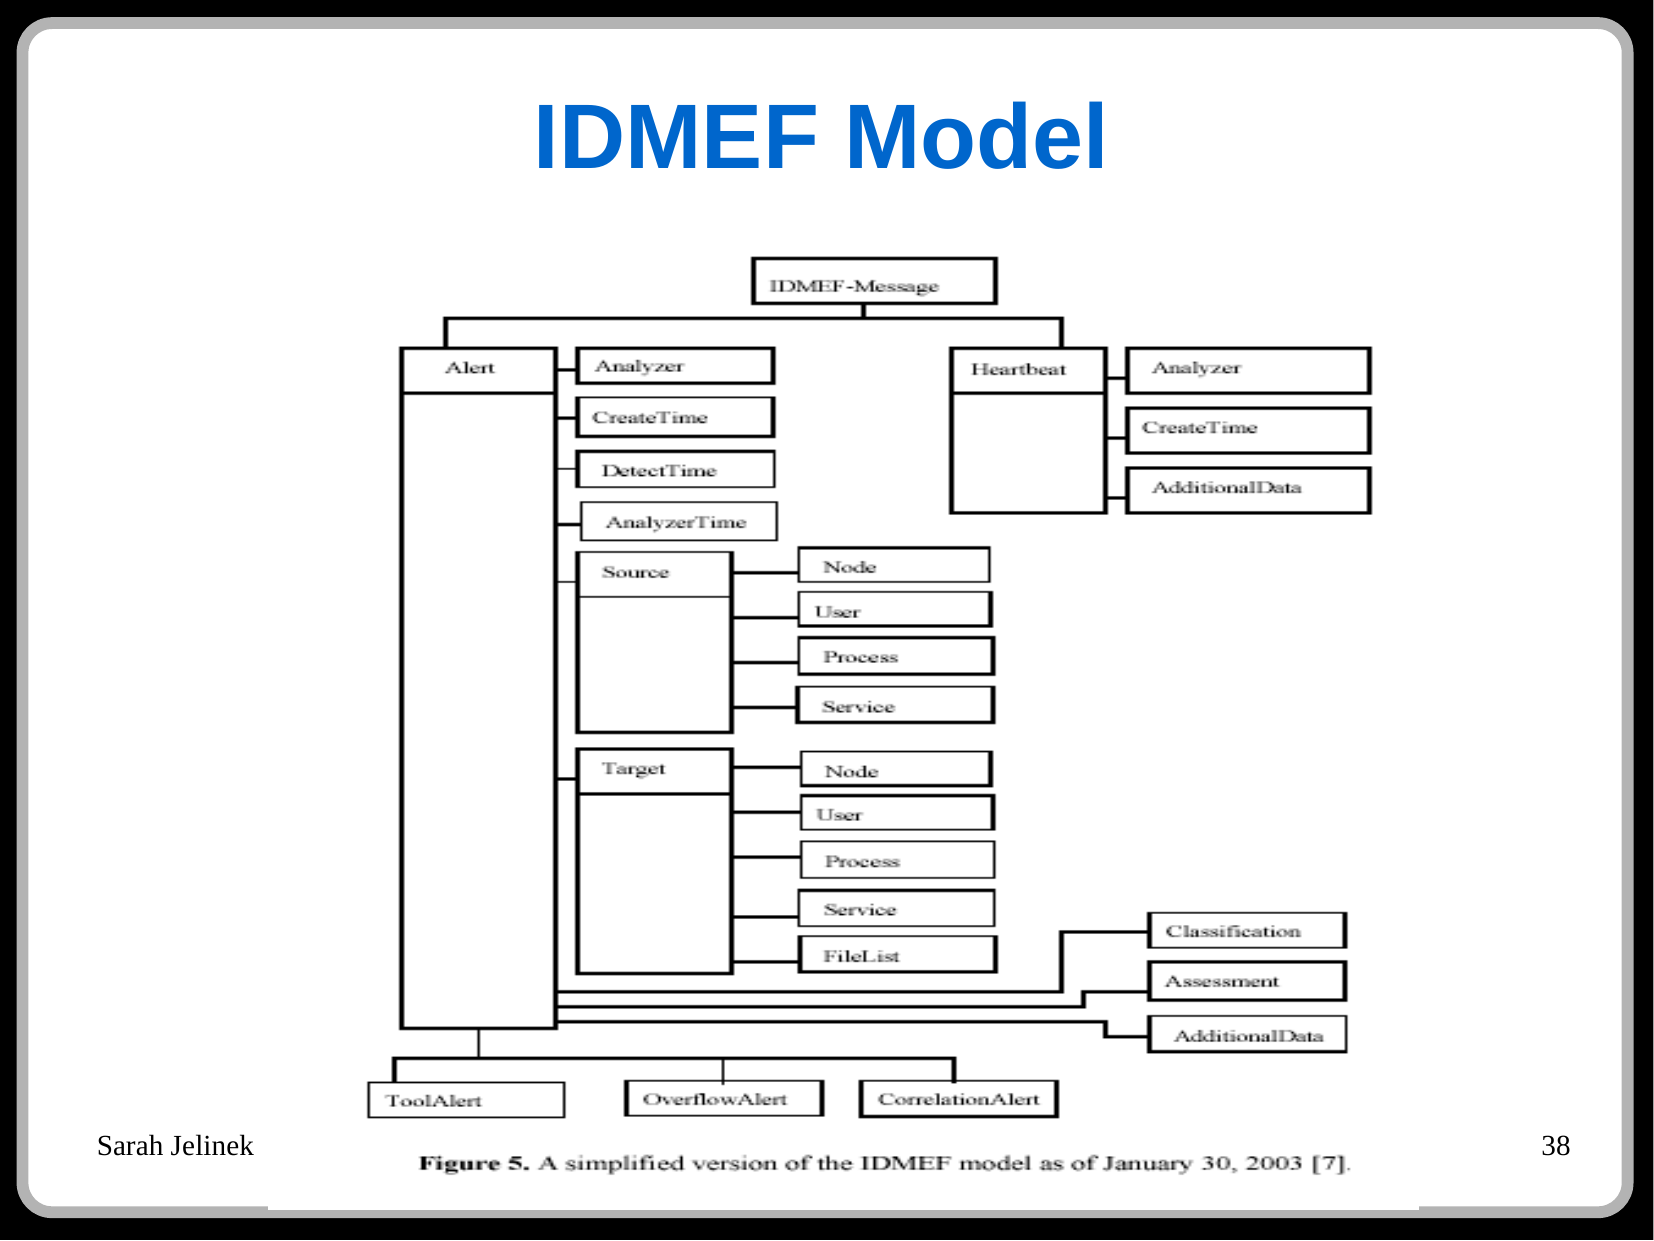

# IDMEF Model
Sarah Jelinek A2D2V2
38